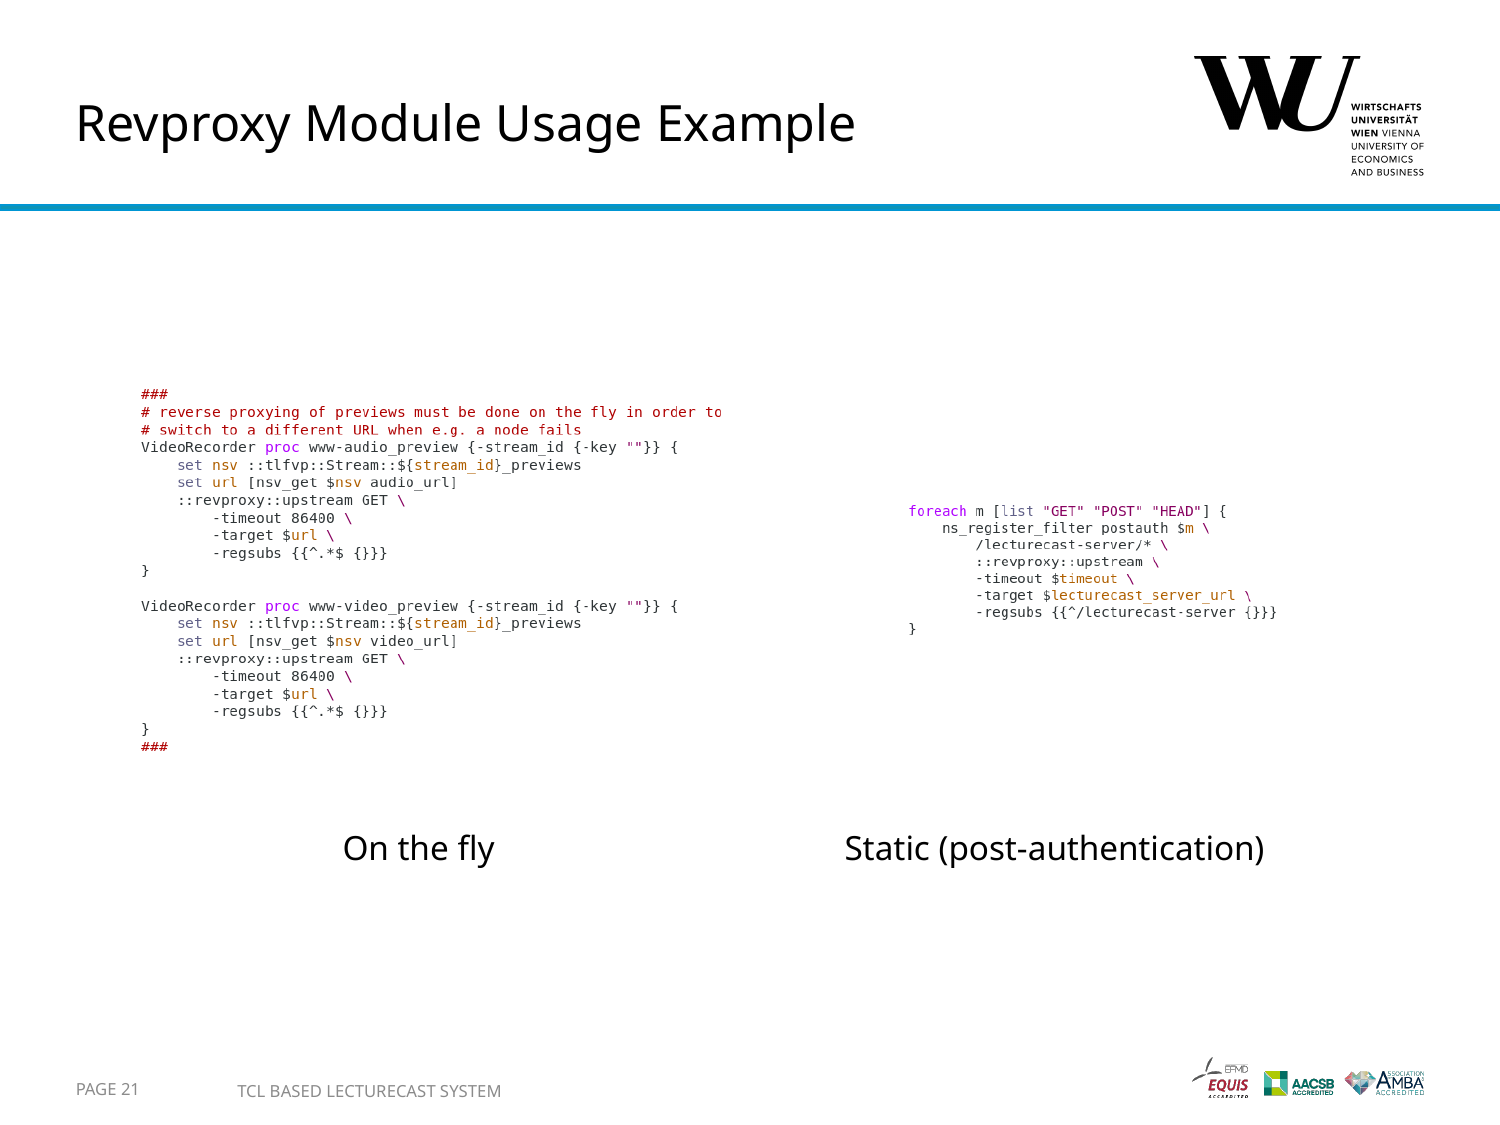

# Revproxy Module Usage Example
On the fly
Static (post-authentication)
Page
Tcl based lecturecast system